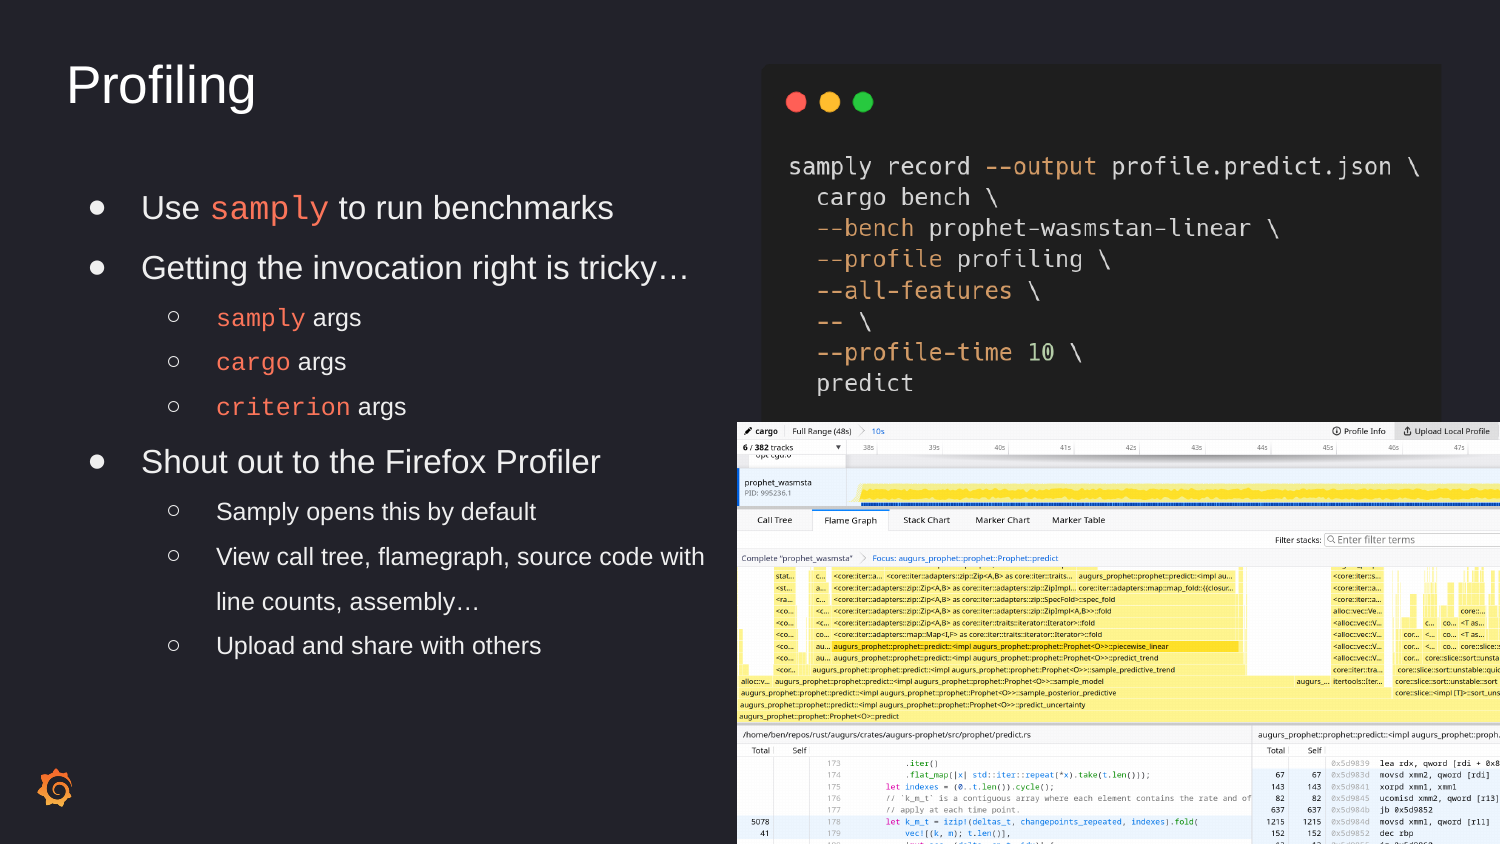

# Profiling
Use samply to run benchmarks
Getting the invocation right is tricky…
samply args
cargo args
criterion args
Shout out to the Firefox Profiler
Samply opens this by default
View call tree, flamegraph, source code with line counts, assembly…
Upload and share with others